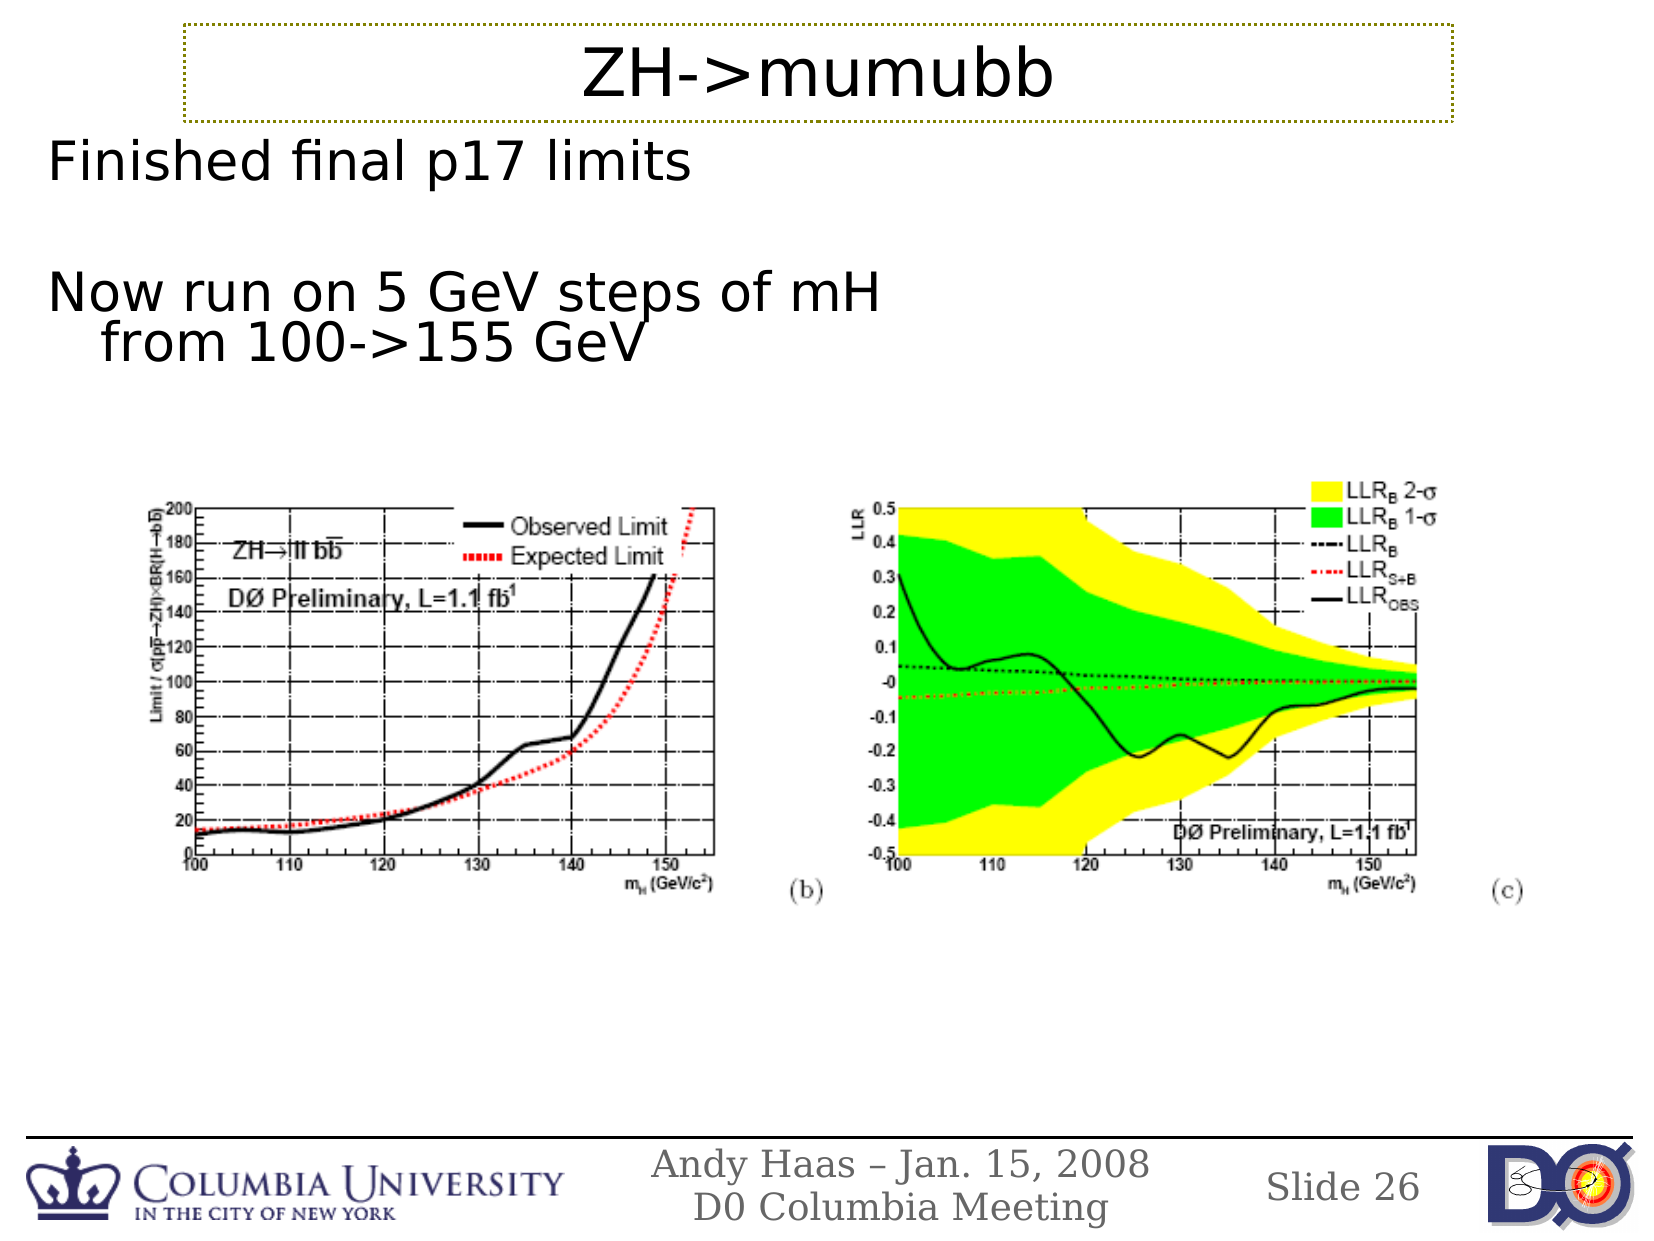

# ZH->mumubb
Finished final p17 limits
Now run on 5 GeV steps of mH from 100->155 GeV